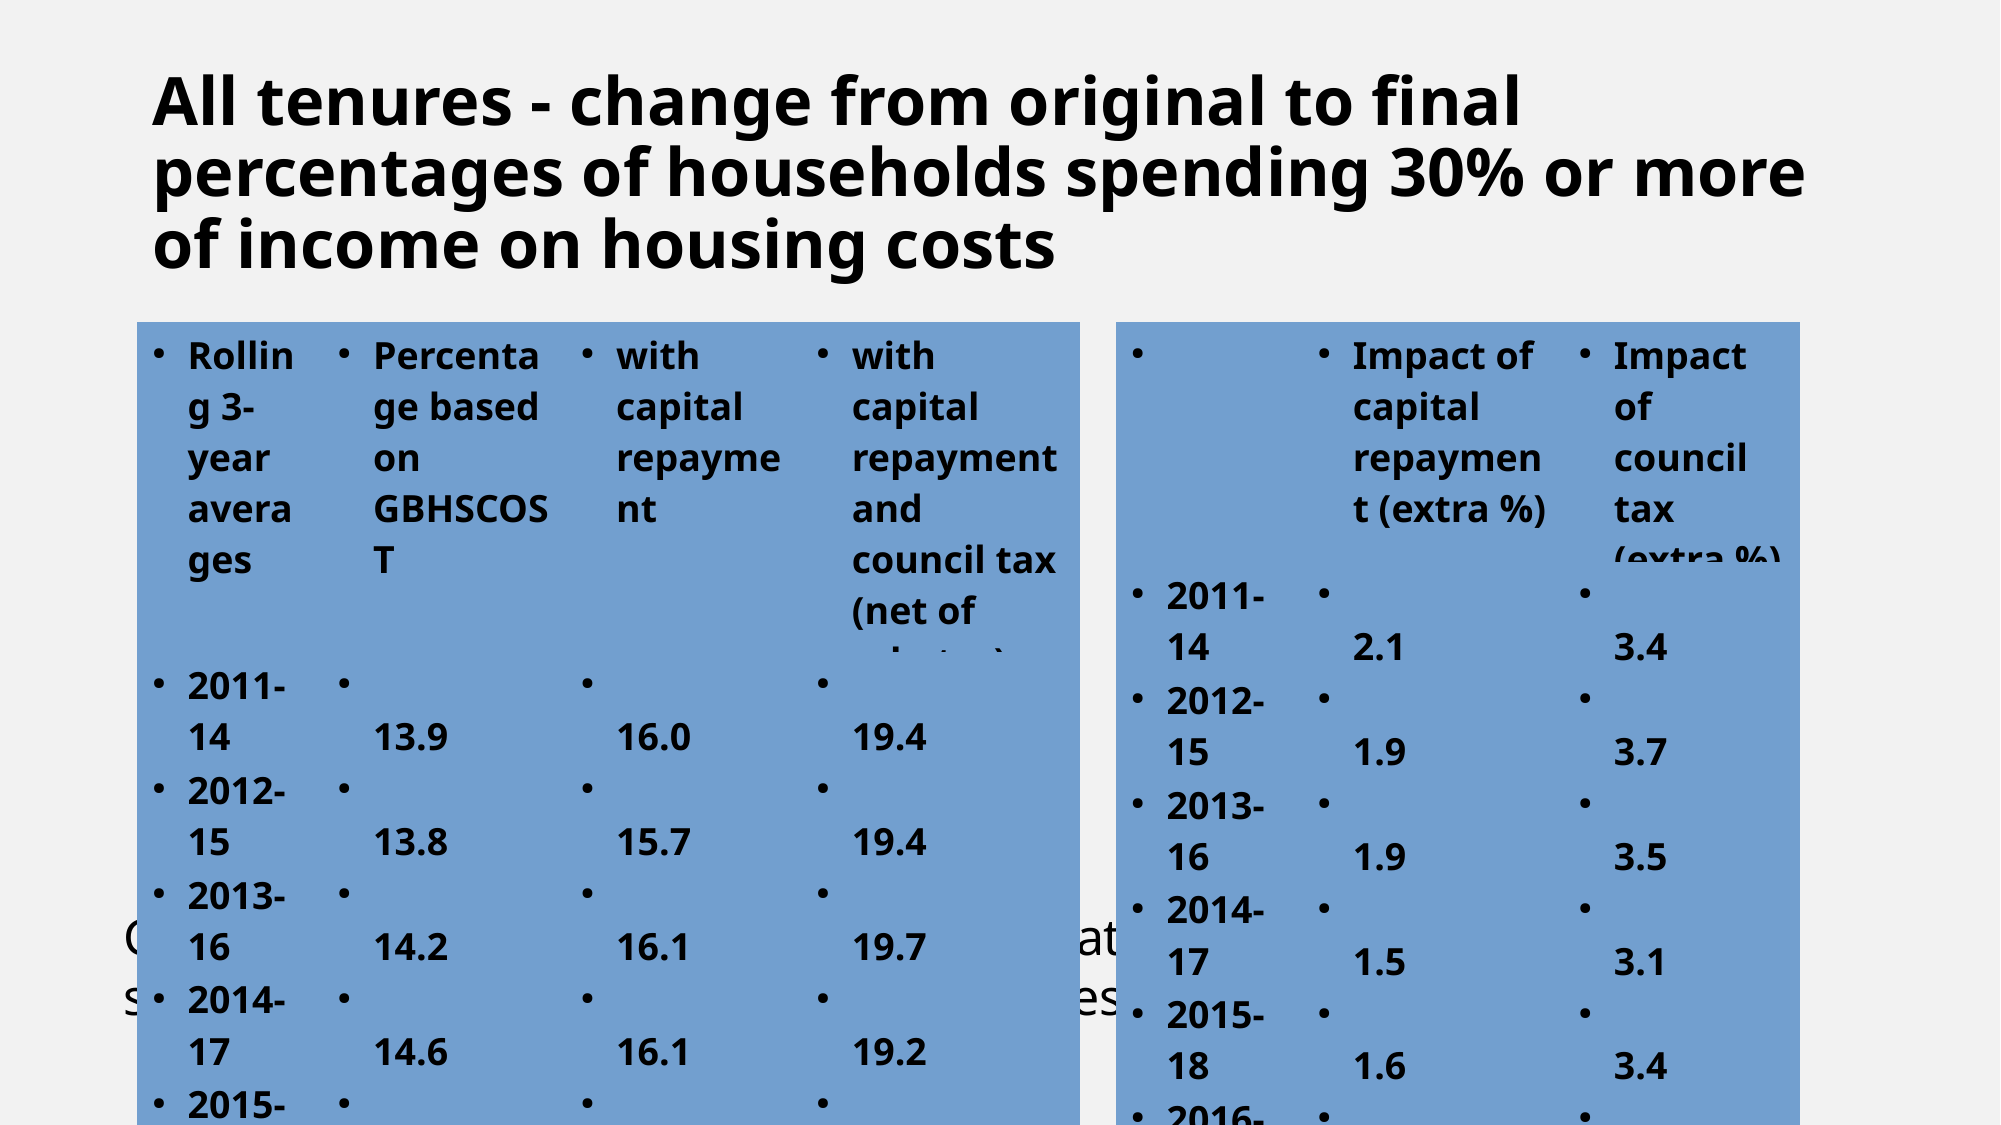

# All tenures - change from original to final percentages of households spending 30% or more of income on housing costs
| Rolling 3-year averages | Percentage based on GBHSCOST | with capital repayment | with capital repayment and council tax (net of rebates) |
| --- | --- | --- | --- |
| 2011-14 | 13.9 | 16.0 | 19.4 |
| 2012-15 | 13.8 | 15.7 | 19.4 |
| 2013-16 | 14.2 | 16.1 | 19.7 |
| 2014-17 | 14.6 | 16.1 | 19.2 |
| 2015-18 | 14.0 | 15.6 | 19.1 |
| 2016-19 | 13.9 | 15.5 | 19.1 |
| 2017-20 | 13.3 | 14.9 | 19.4 |
| | Impact of capital repayment (extra %) | Impact of council tax (extra %) |
| --- | --- | --- |
| 2011-14 | 2.1 | 3.4 |
| 2012-15 | 1.9 | 3.7 |
| 2013-16 | 1.9 | 3.5 |
| 2014-17 | 1.5 | 3.1 |
| 2015-18 | 1.6 | 3.4 |
| 2016-19 | 1.6 | 3.5 |
| 2017-20 | 1.7 | 4.5 |
GBHSCOST - rents; mortgage interest; water and sewerage rates; structural insurance cover; service charges